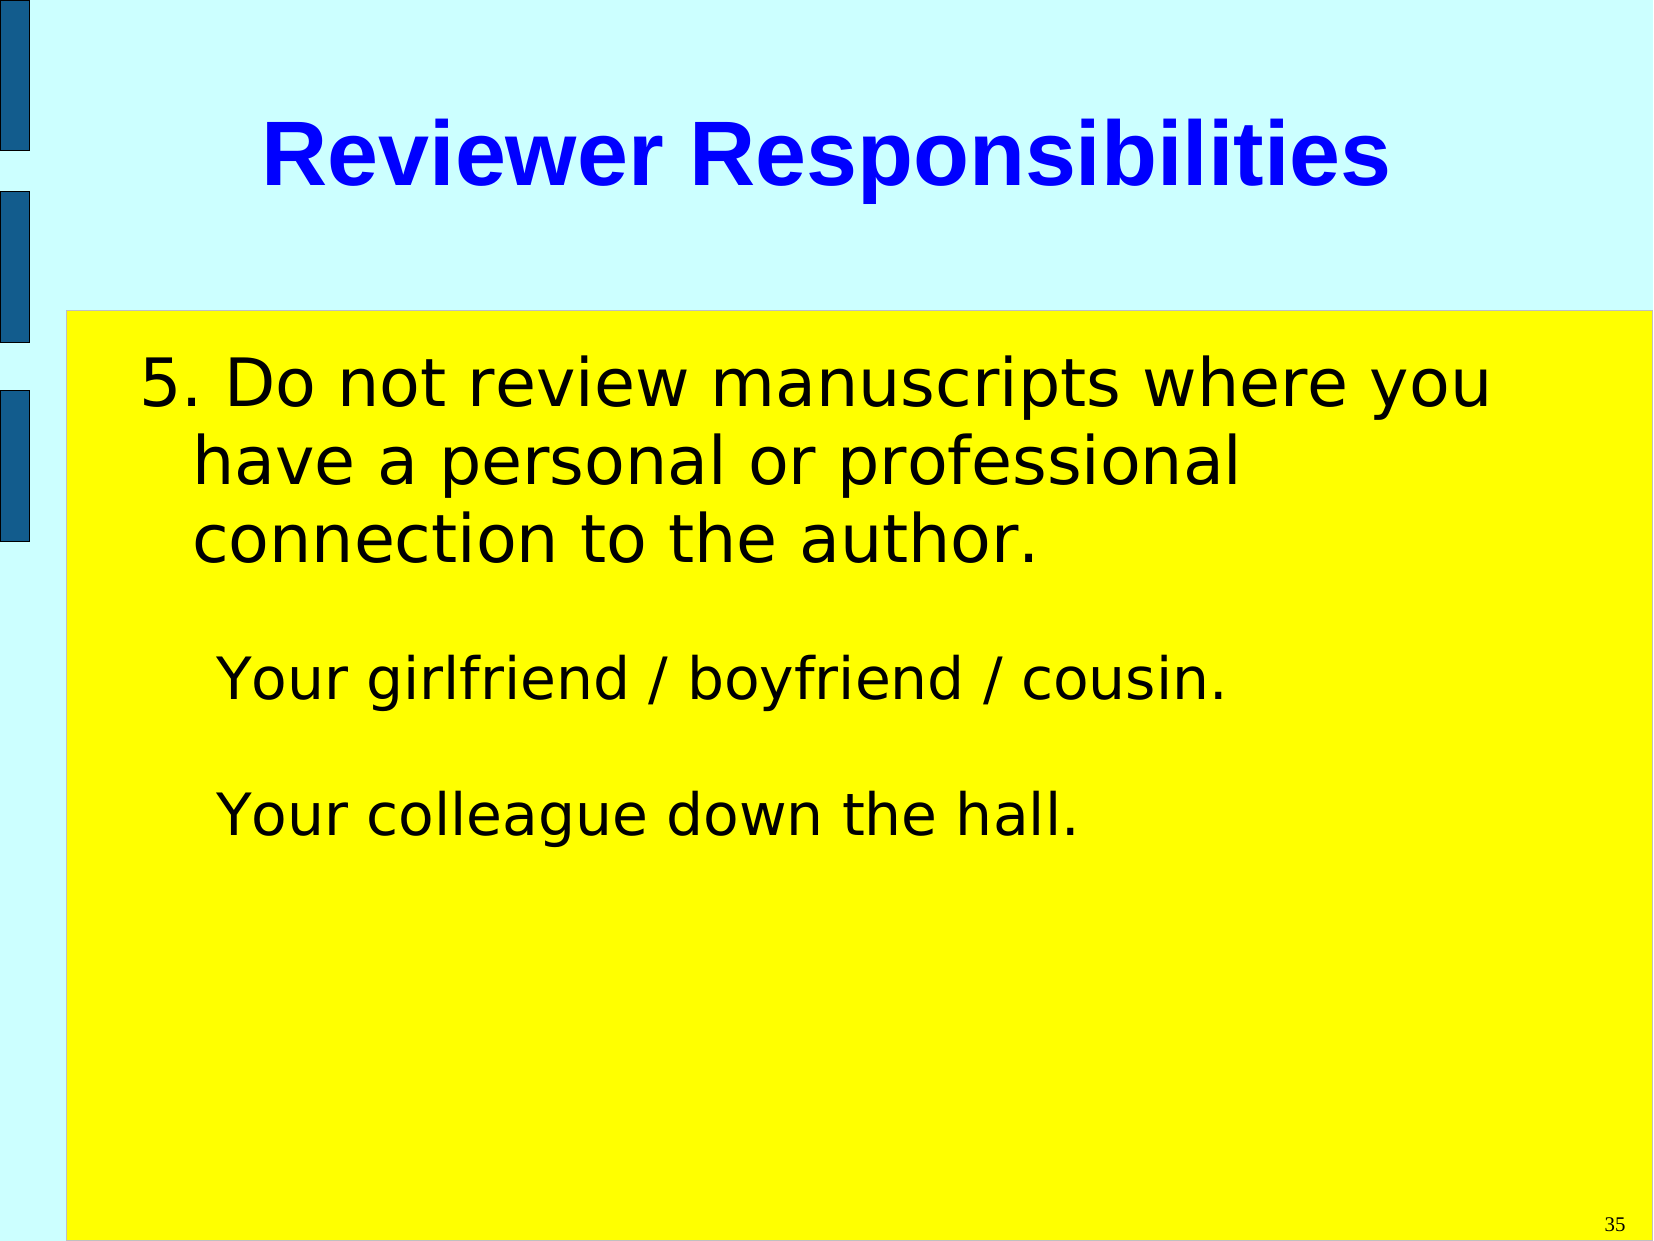

# Reviewer Responsibilities
5. Do not review manuscripts where you have a personal or professional connection to the author.
Your girlfriend / boyfriend / cousin.
Your colleague down the hall.